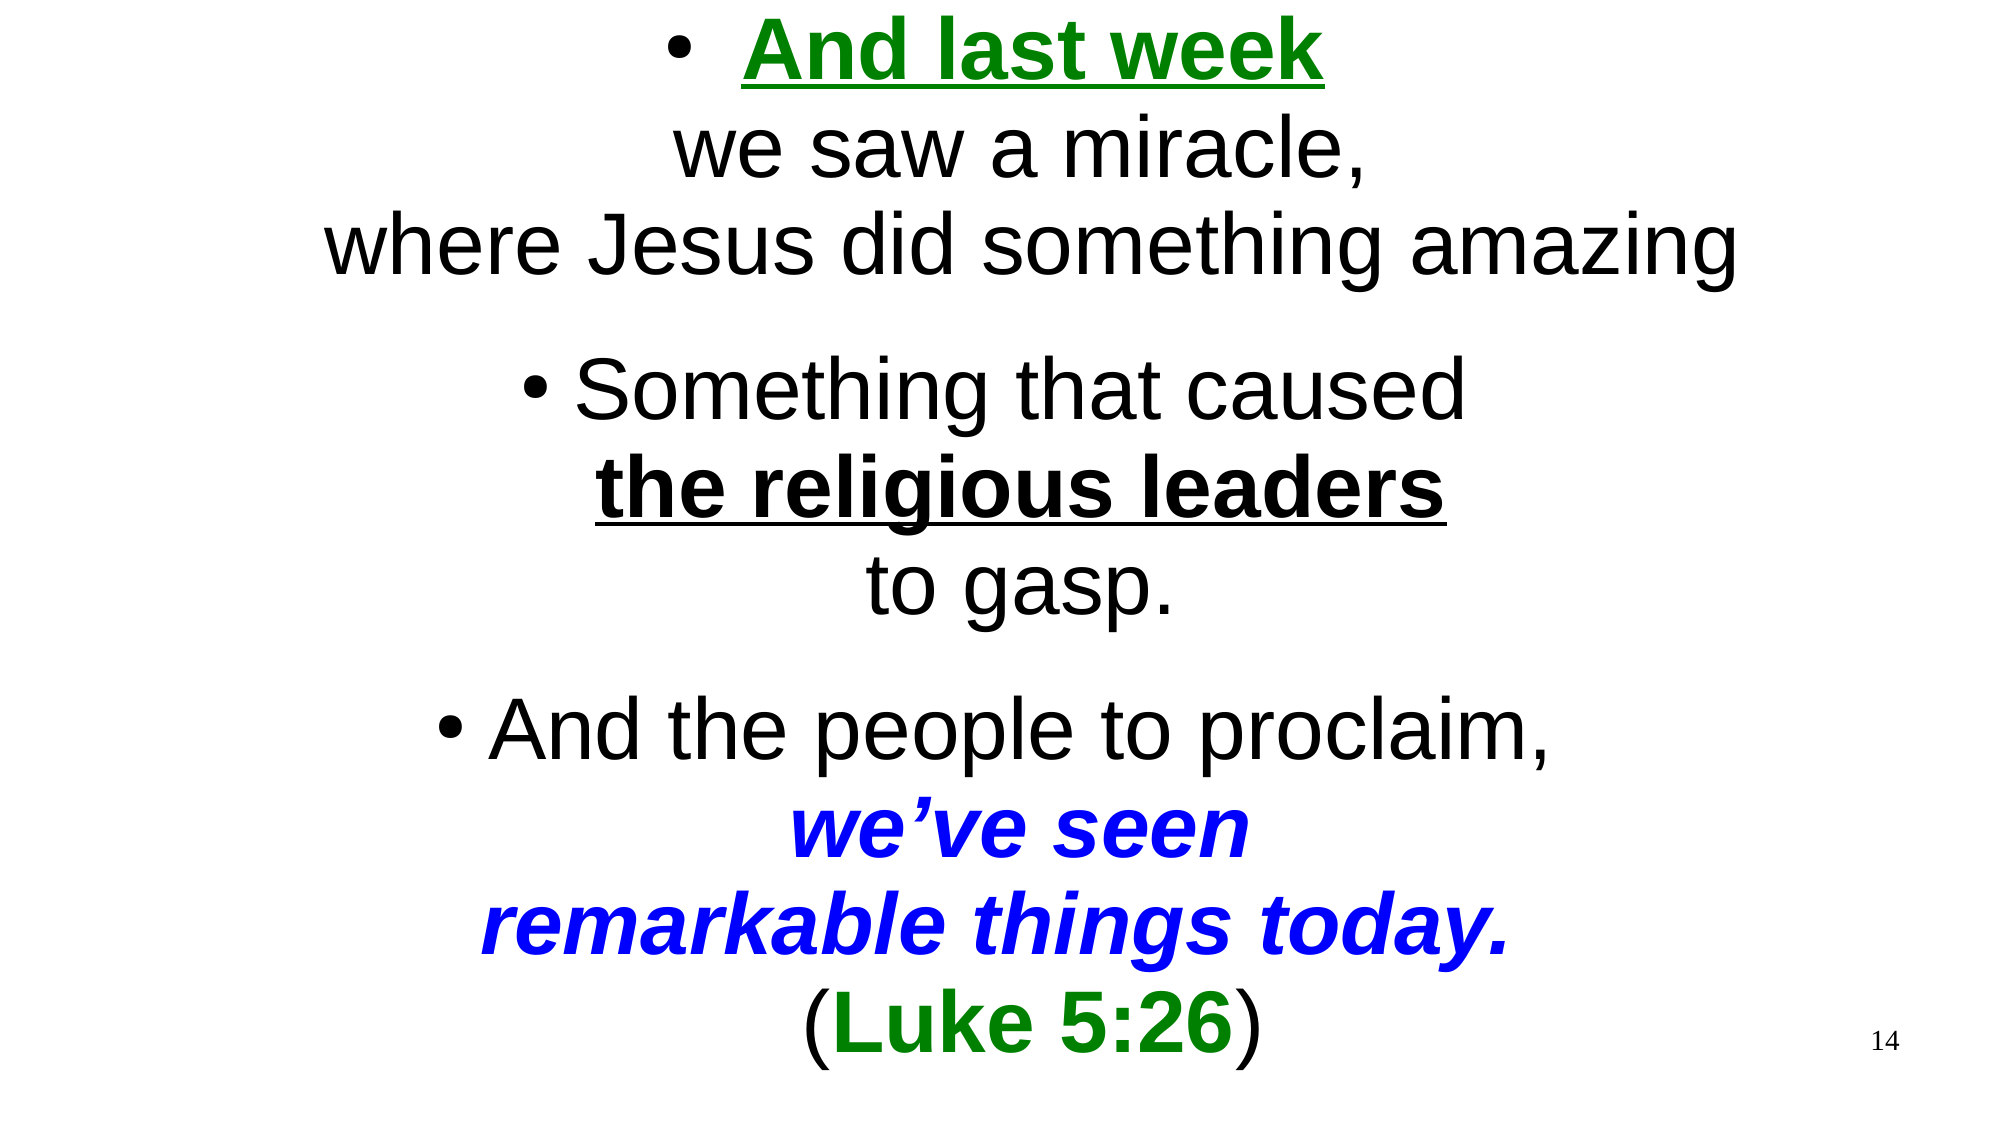

# And last week we saw a miracle, where Jesus did something amazing
Something that caused
the religious leaders
to gasp.
And the people to proclaim,
we’ve seen
remarkable things today. 
(Luke 5:26)
14